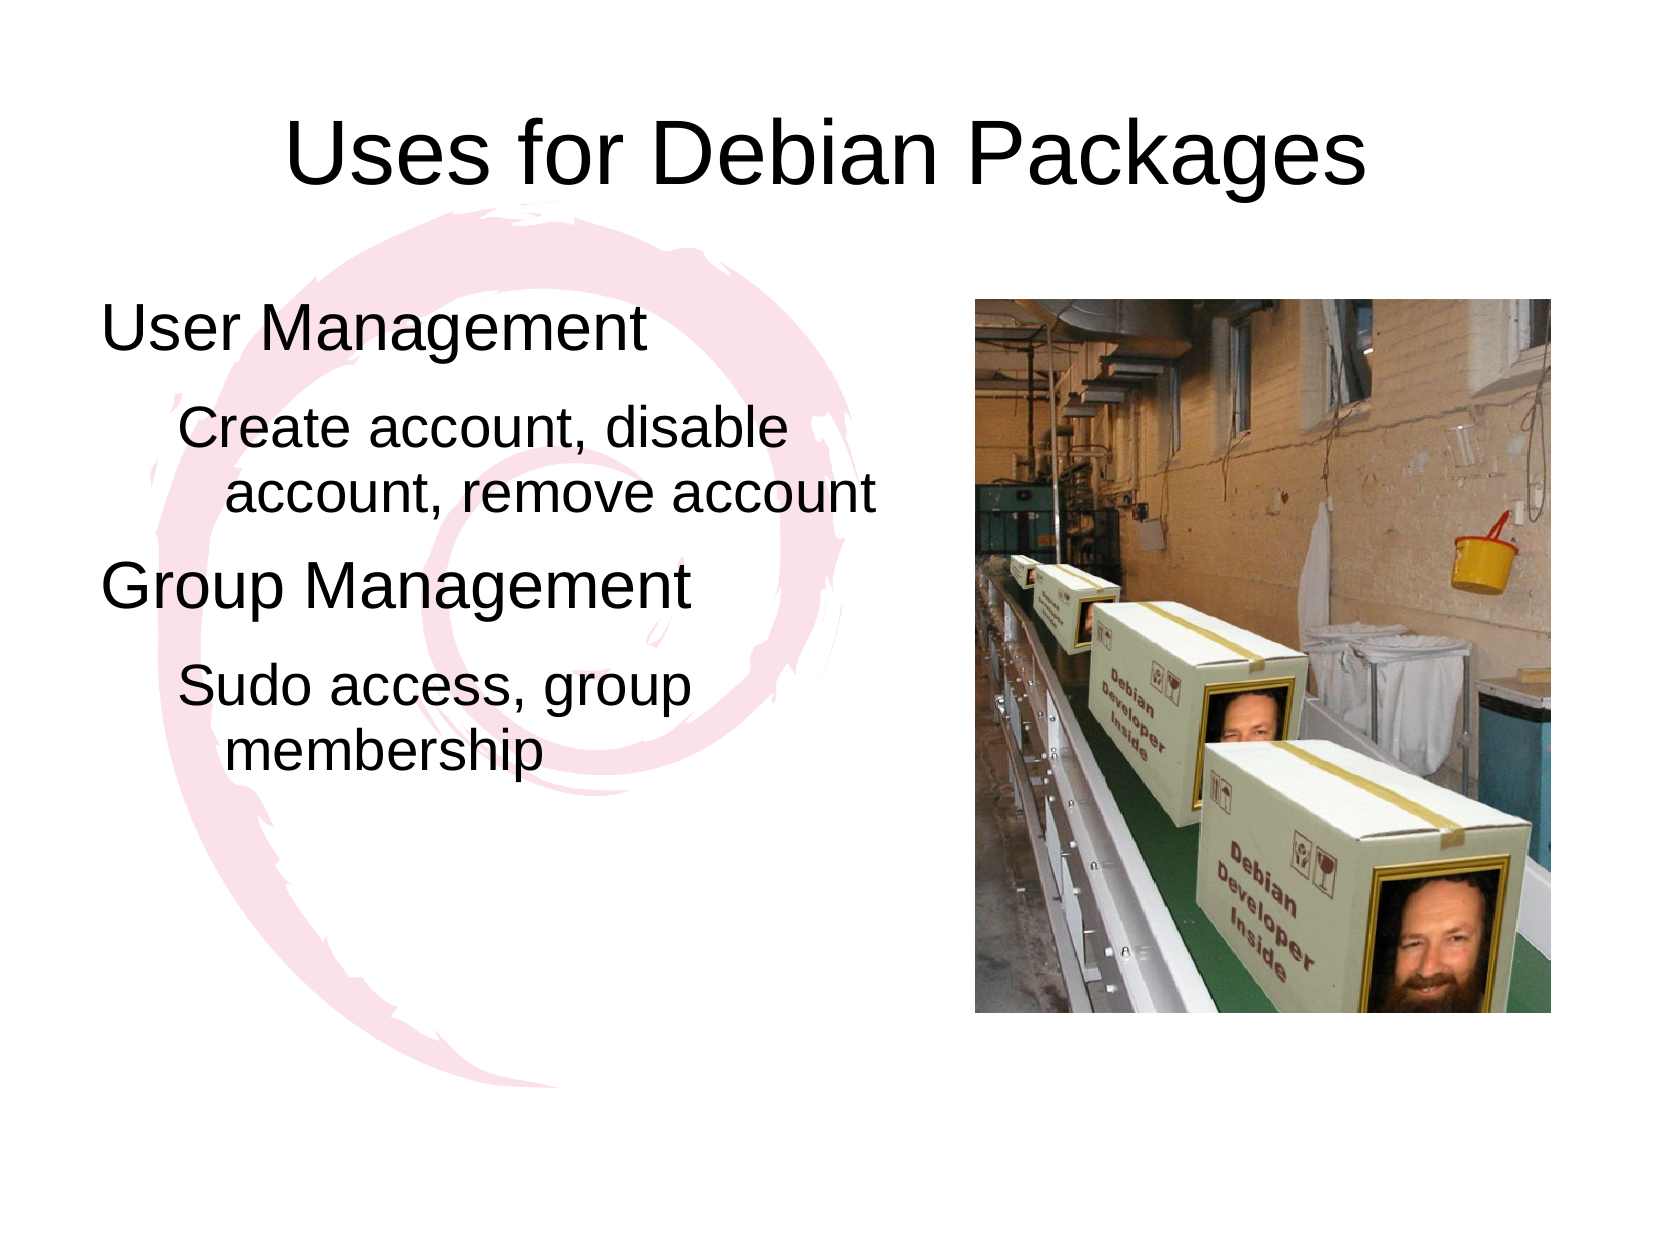

# Uses for Debian Packages
User Management
Create account, disable account, remove account
Group Management
Sudo access, group membership